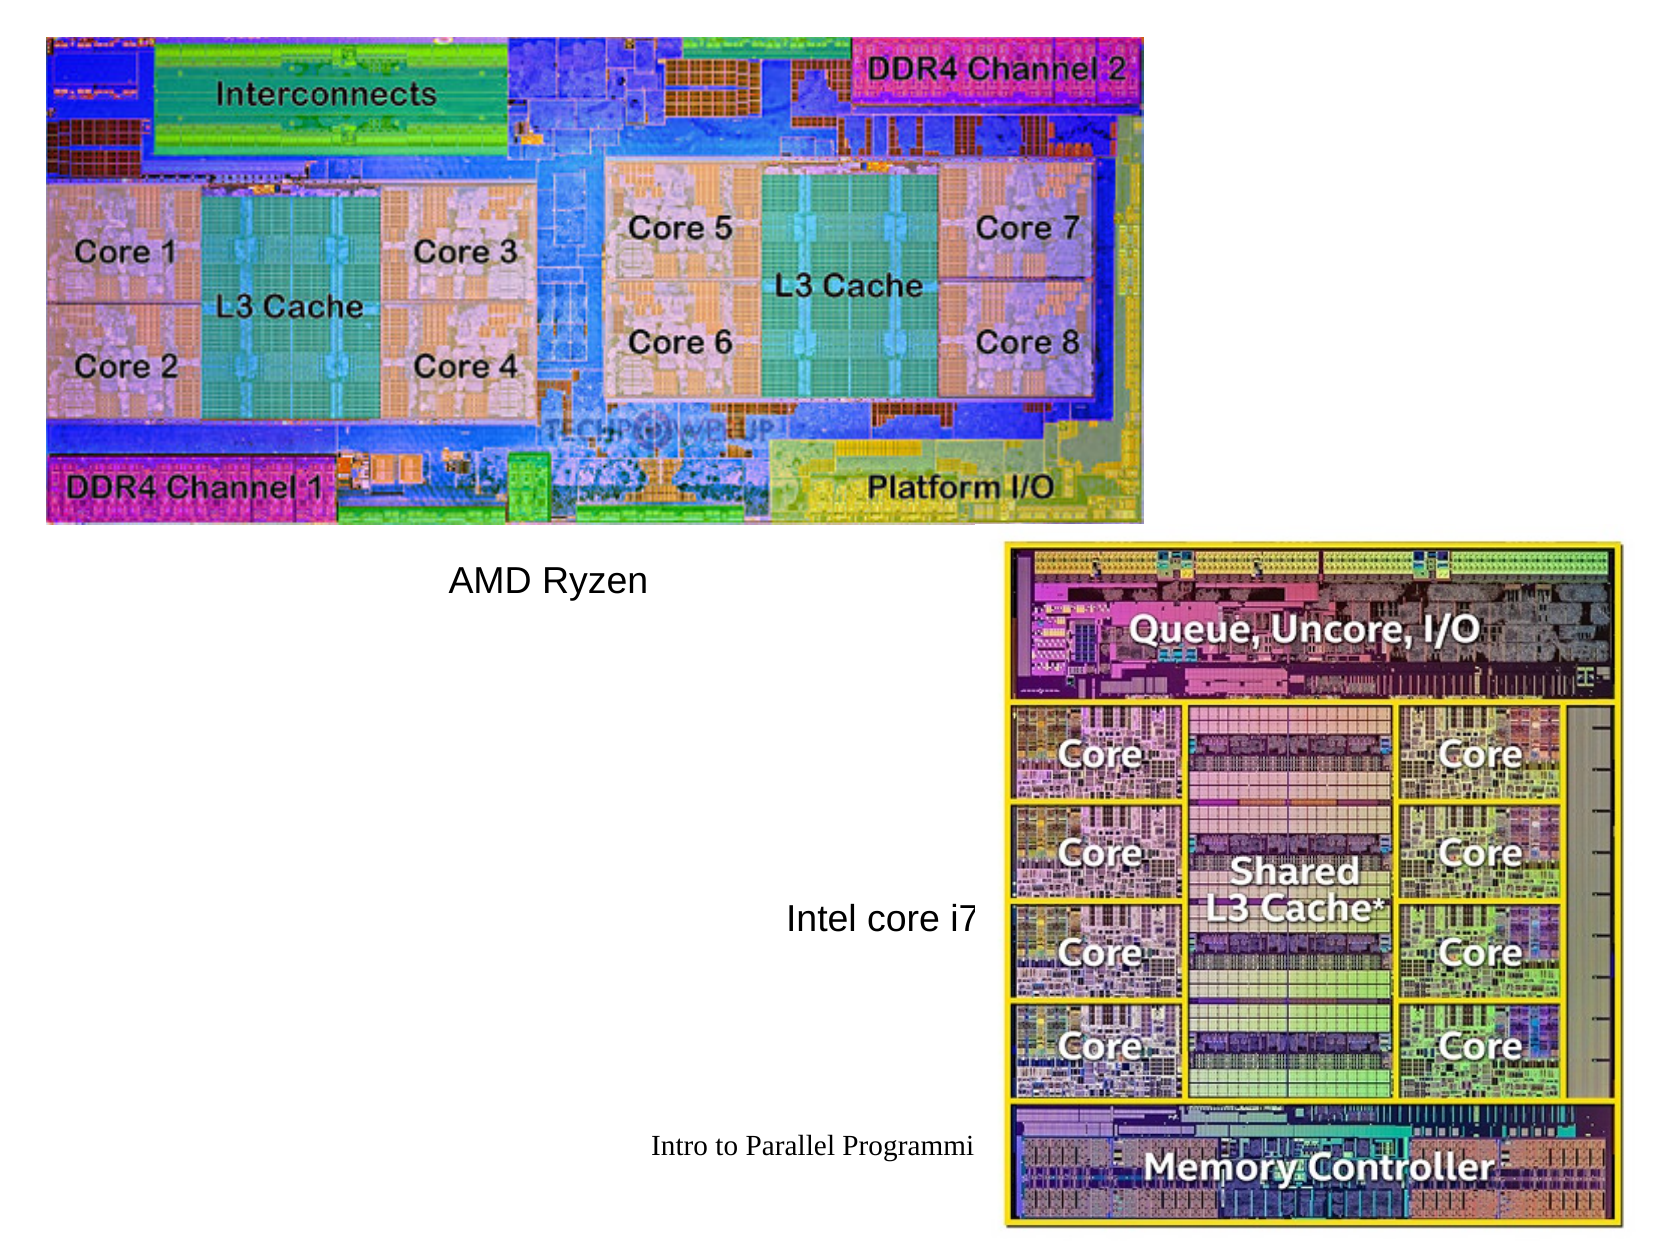

AMD Ryzen
Intel core i7
Intro to Parallel Programming
39